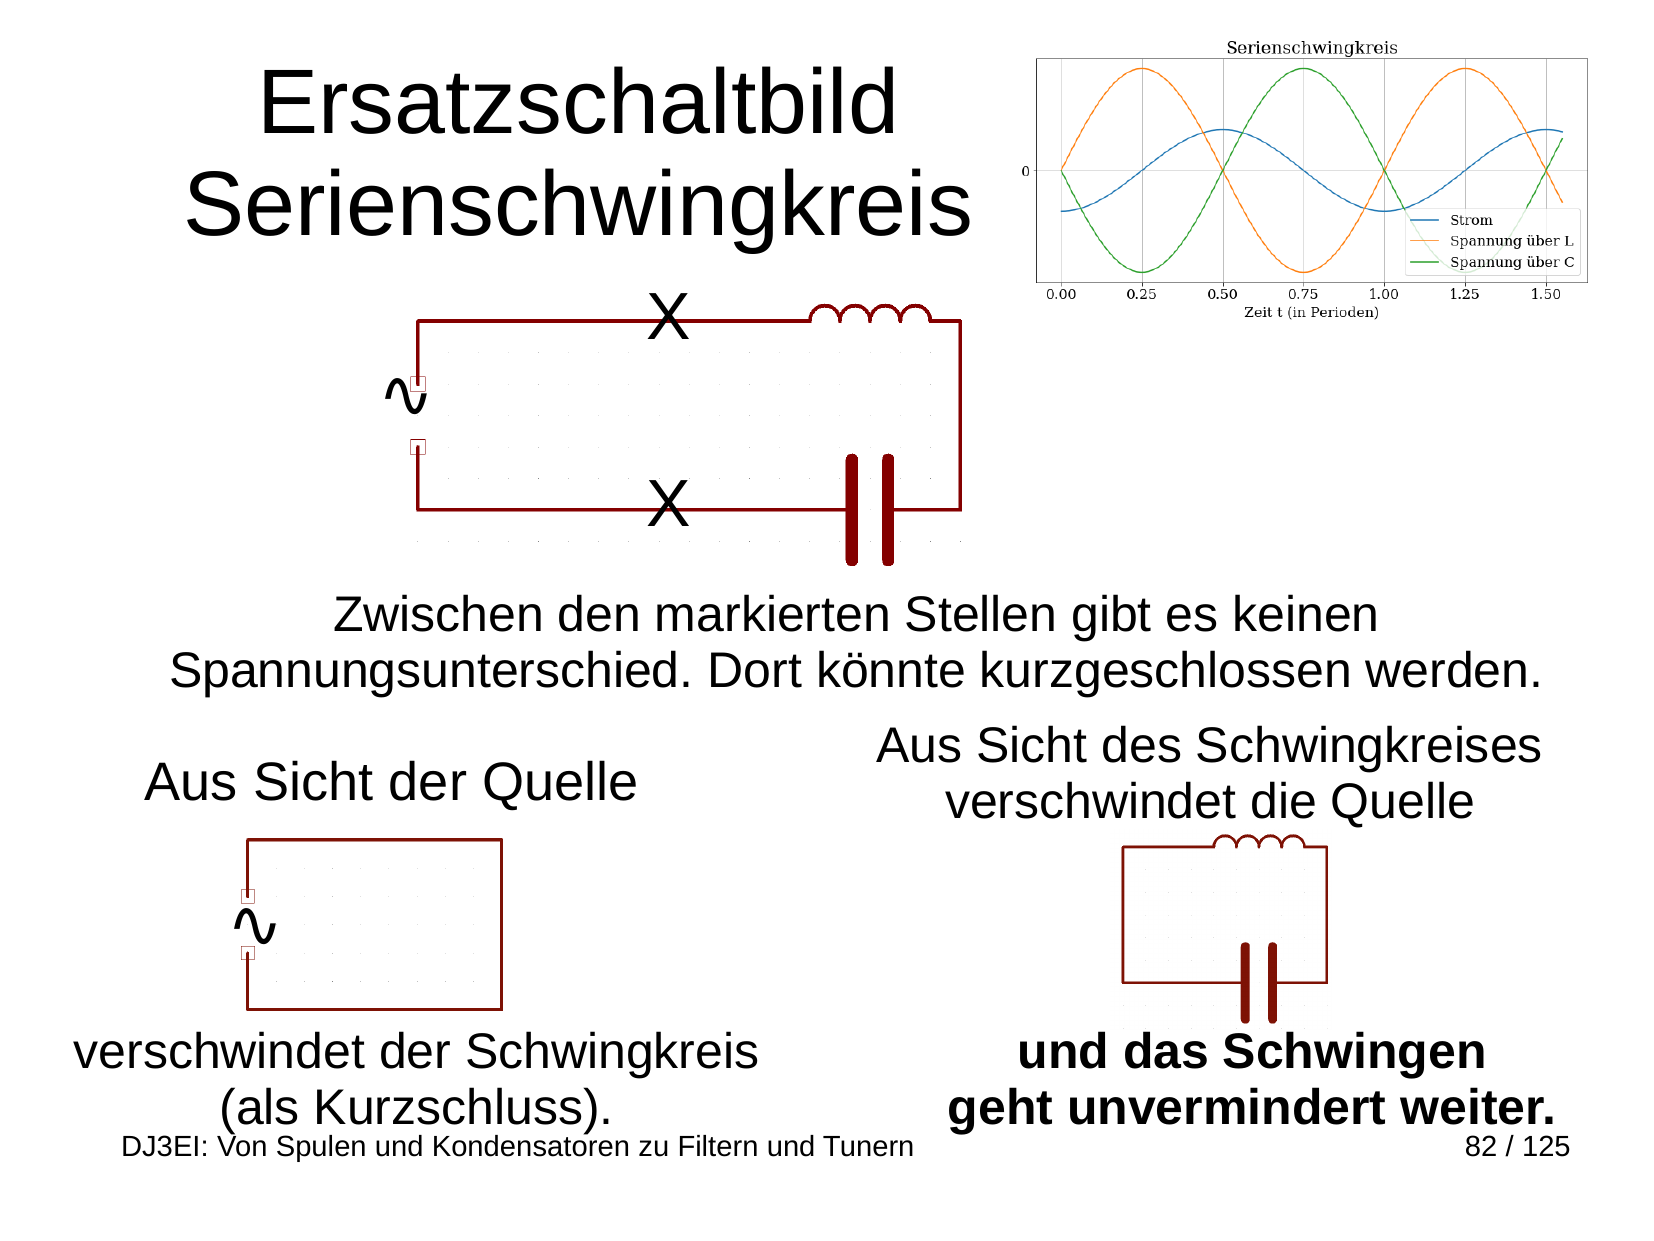

# Ersatzschaltbild Serienschwingkreis
X
∿
X
Zwischen den markierten Stellen gibt es keinen
Spannungsunterschied. Dort könnte kurzgeschlossen werden.
Aus Sicht des Schwingkreises
verschwindet die Quelle
Aus Sicht der Quelle
∿
und das Schwingen
geht unvermindert weiter.
verschwindet der Schwingkreis
(als Kurzschluss).